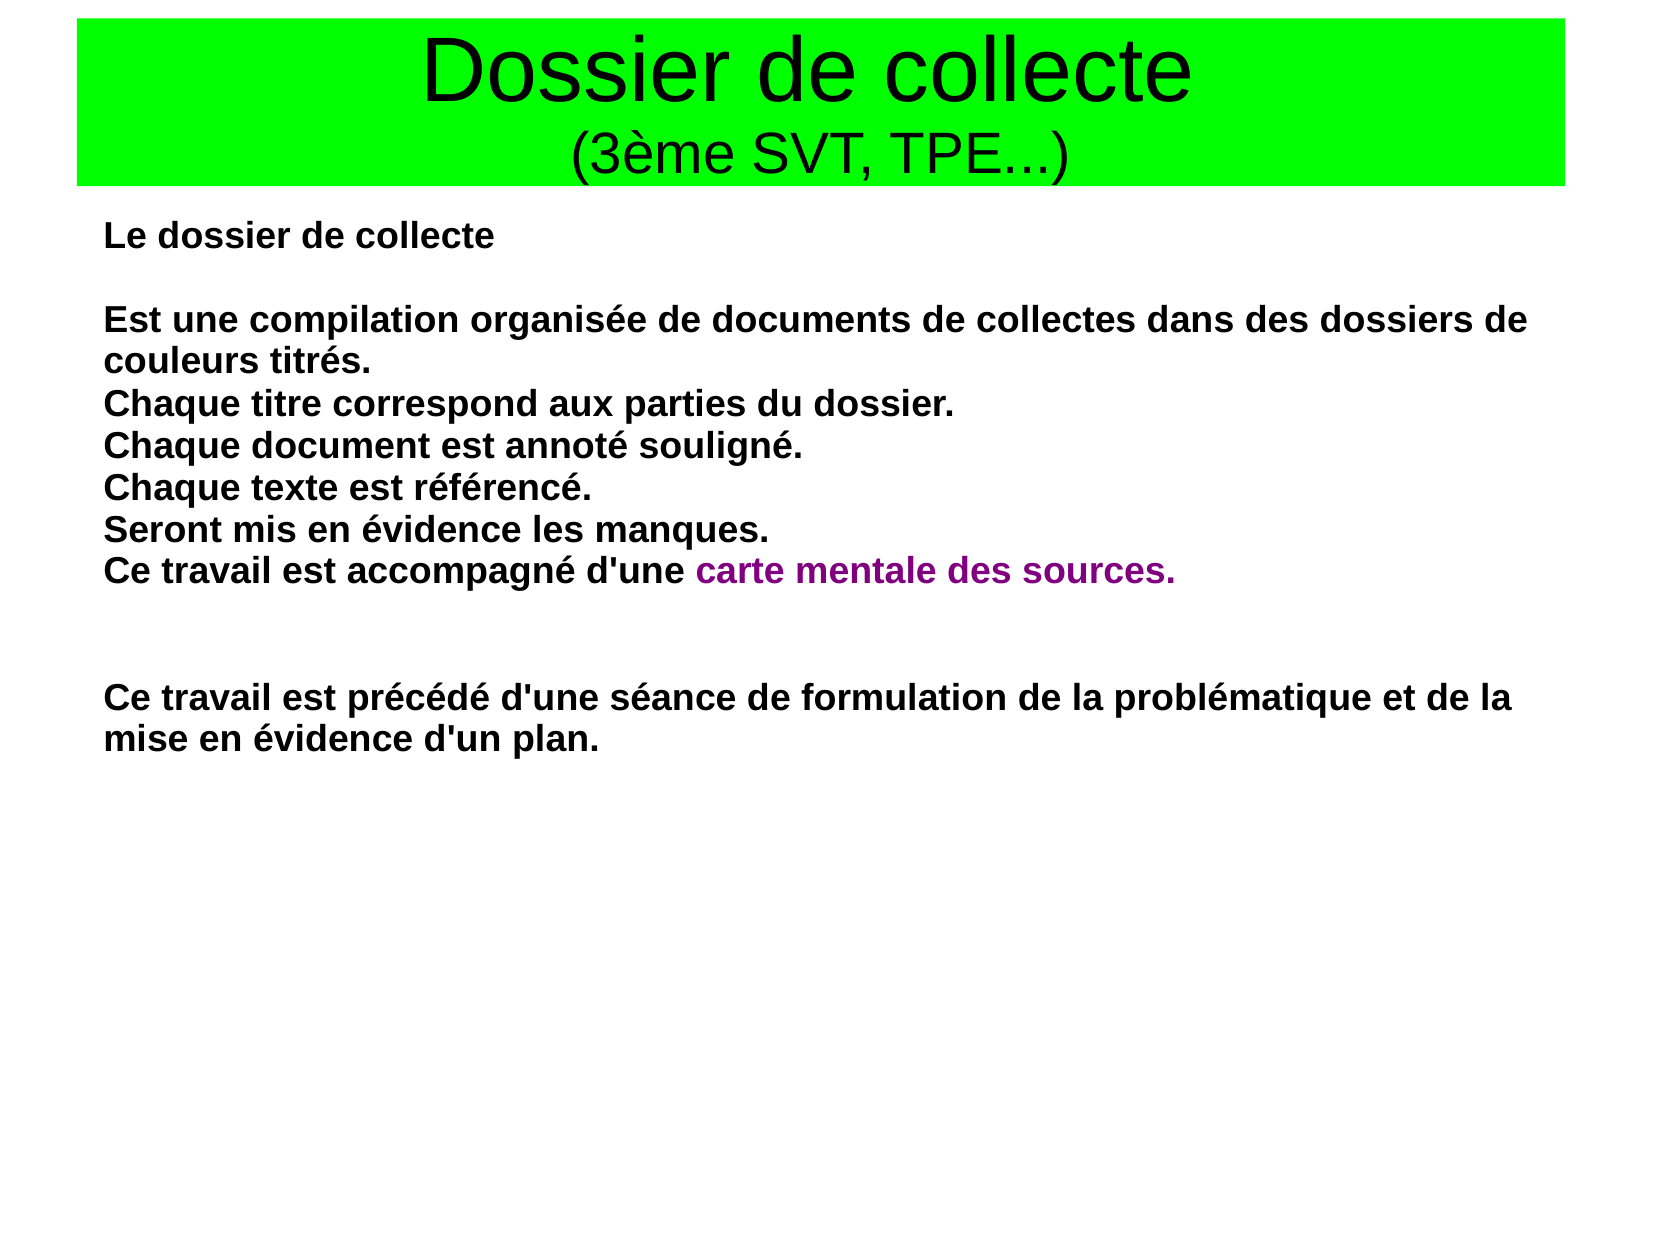

# Dossier de collecte (3ème SVT, TPE...)
Le dossier de collecte
Est une compilation organisée de documents de collectes dans des dossiers de couleurs titrés.
Chaque titre correspond aux parties du dossier.
Chaque document est annoté souligné.
Chaque texte est référencé.
Seront mis en évidence les manques.
Ce travail est accompagné d'une carte mentale des sources.
Ce travail est précédé d'une séance de formulation de la problématique et de la mise en évidence d'un plan.